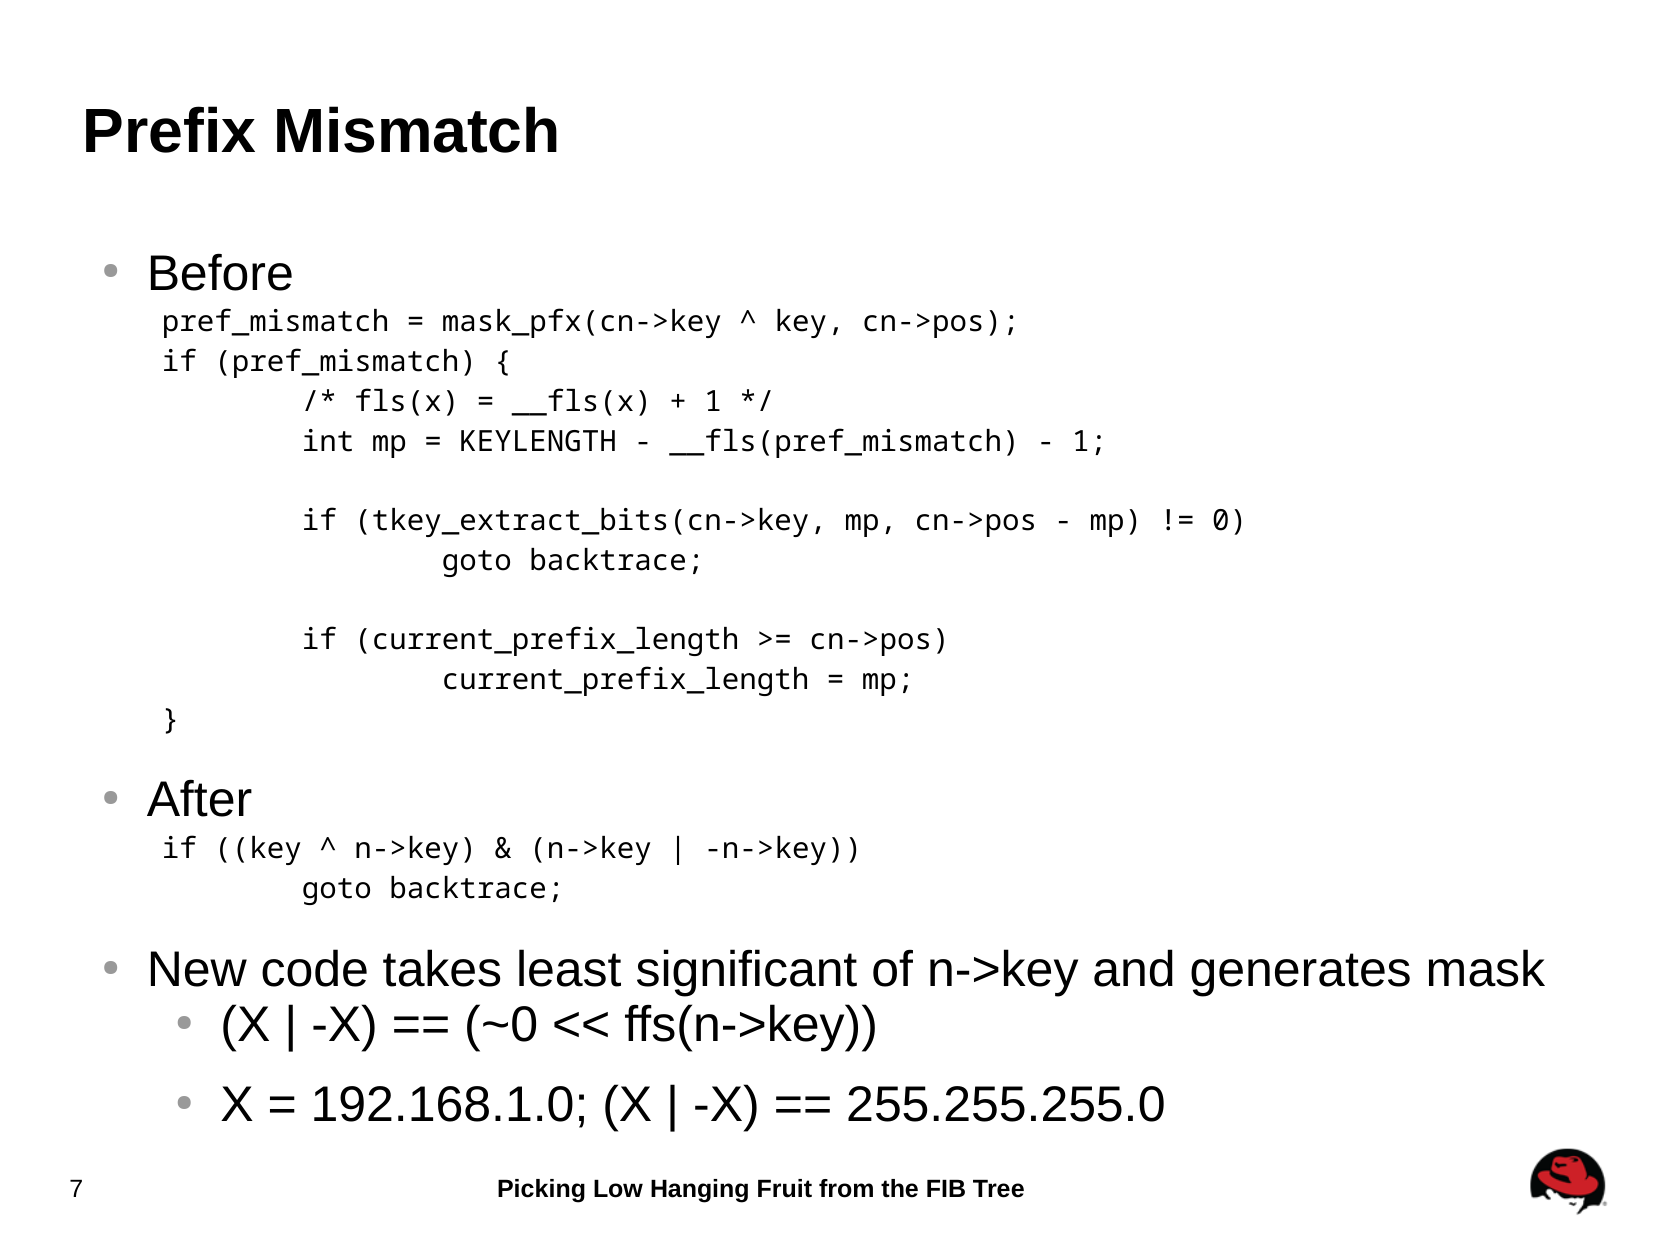

# Prefix Mismatch
Before
pref_mismatch = mask_pfx(cn->key ^ key, cn->pos);
if (pref_mismatch) {
 /* fls(x) = __fls(x) + 1 */
 int mp = KEYLENGTH - __fls(pref_mismatch) - 1;
 if (tkey_extract_bits(cn->key, mp, cn->pos - mp) != 0)
 goto backtrace;
 if (current_prefix_length >= cn->pos)
 current_prefix_length = mp;
}
After
if ((key ^ n->key) & (n->key | -n->key))
 goto backtrace;
New code takes least significant of n->key and generates mask
(X | -X) == (~0 << ffs(n->key))
X = 192.168.1.0; (X | -X) == 255.255.255.0